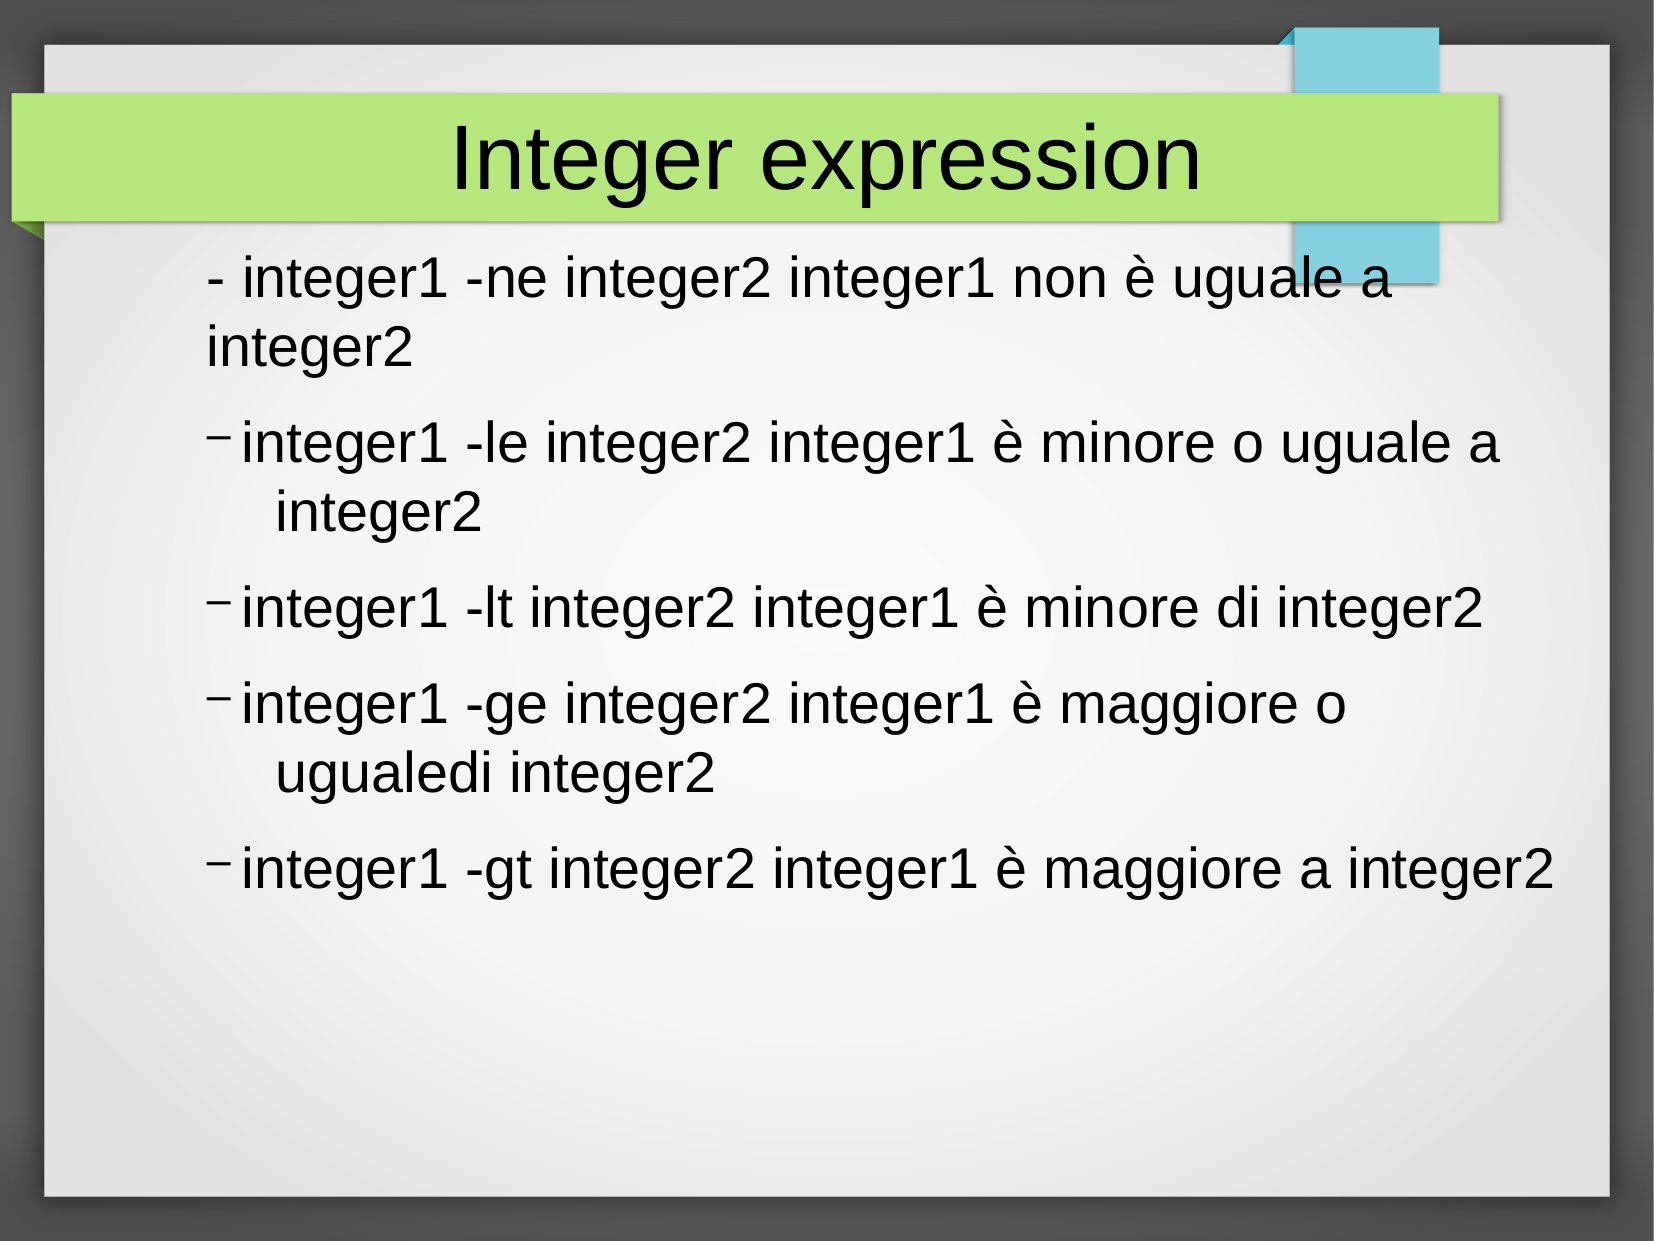

# Integer expression
- integer1 -ne integer2 integer1 non è uguale a integer2
integer1 -le integer2 integer1 è minore o uguale a integer2
integer1 -lt integer2 integer1 è minore di integer2
integer1 -ge integer2 integer1 è maggiore o ugualedi integer2
integer1 -gt integer2 integer1 è maggiore a integer2